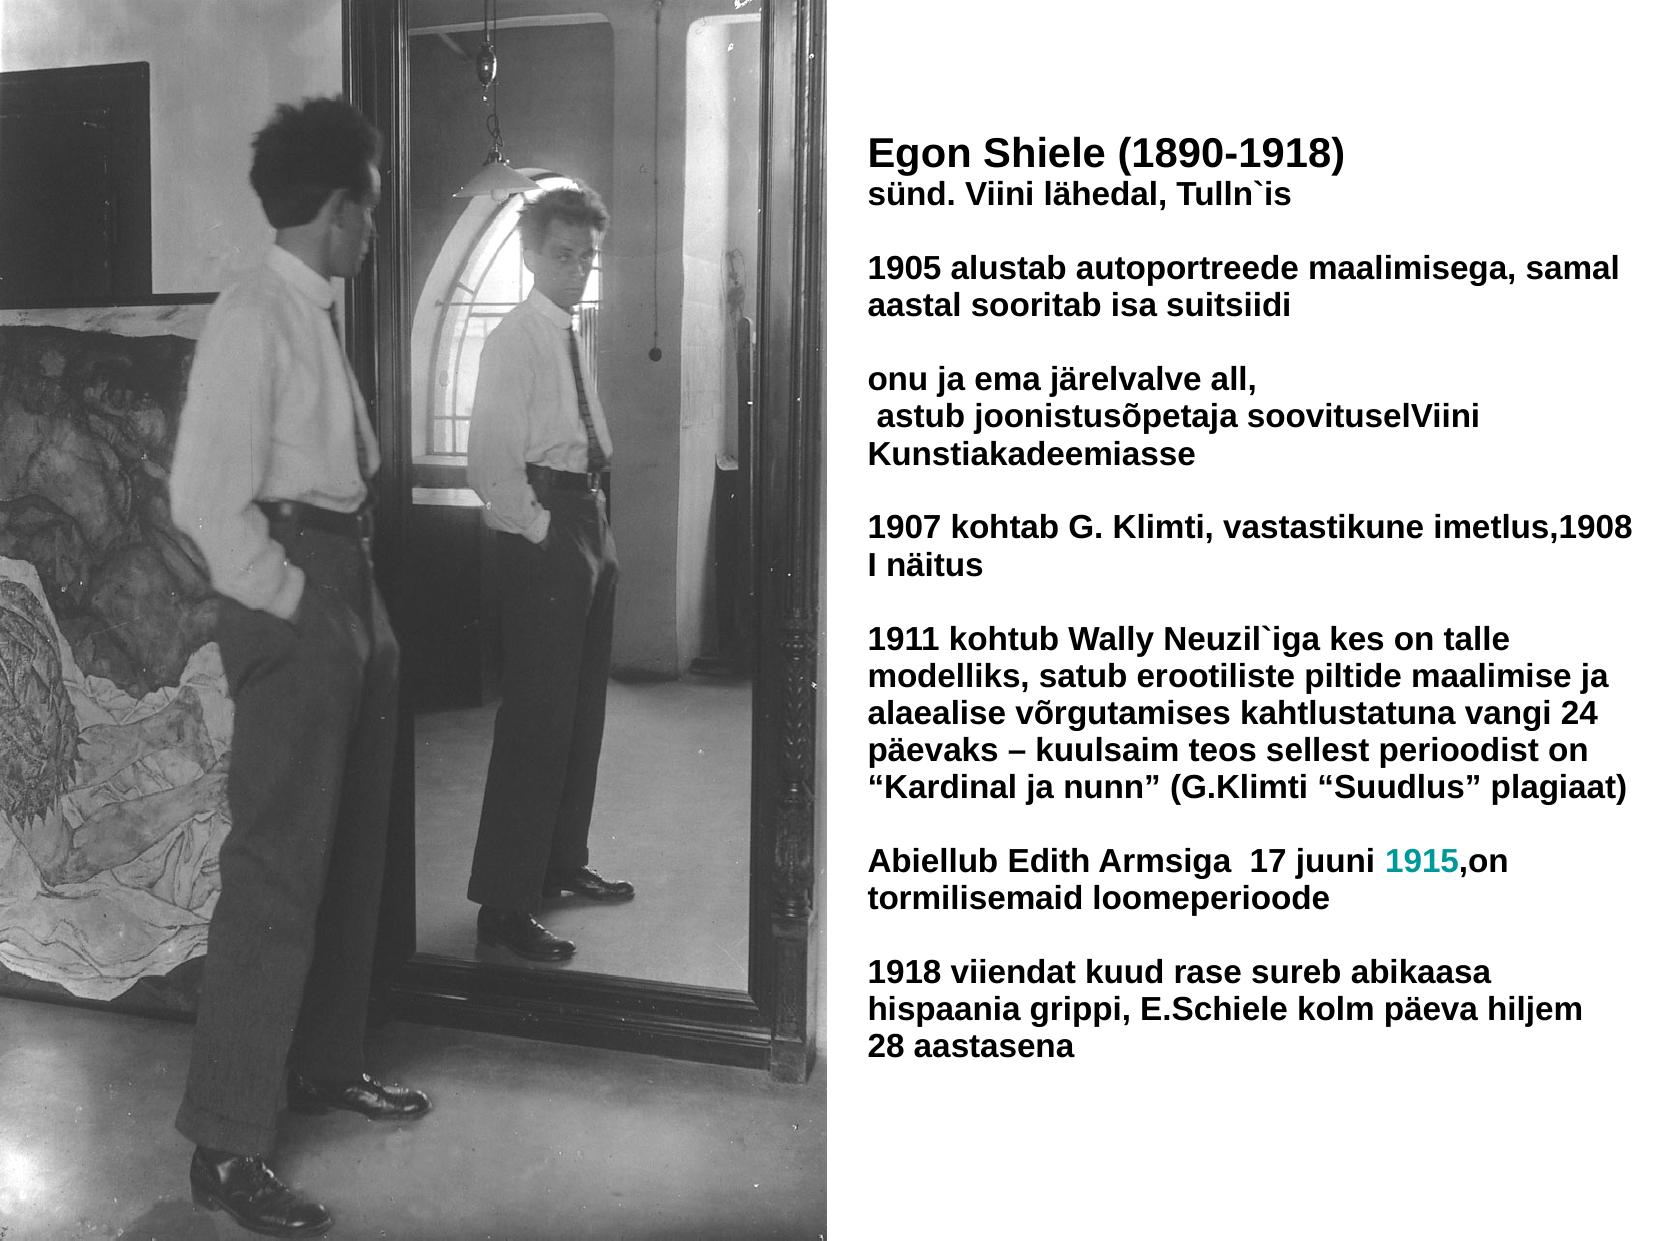

# Egon Shiele (1890-1918) sünd. Viini lähedal, Tulln`is 1905 alustab autoportreede maalimisega, samal aastal sooritab isa suitsiidi onu ja ema järelvalve all, astub joonistusõpetaja soovituselViini Kunstiakadeemiasse 1907 kohtab G. Klimti, vastastikune imetlus,1908 I näitus 1911 kohtub Wally Neuzil`iga kes on talle modelliks, satub erootiliste piltide maalimise ja alaealise võrgutamises kahtlustatuna vangi 24 päevaks – kuulsaim teos sellest perioodist on “Kardinal ja nunn” (G.Klimti “Suudlus” plagiaat) Abiellub Edith Armsiga 17 juuni 1915,on tormilisemaid loomeperioode 1918 viiendat kuud rase sureb abikaasa hispaania grippi, E.Schiele kolm päeva hiljem 28 aastasena